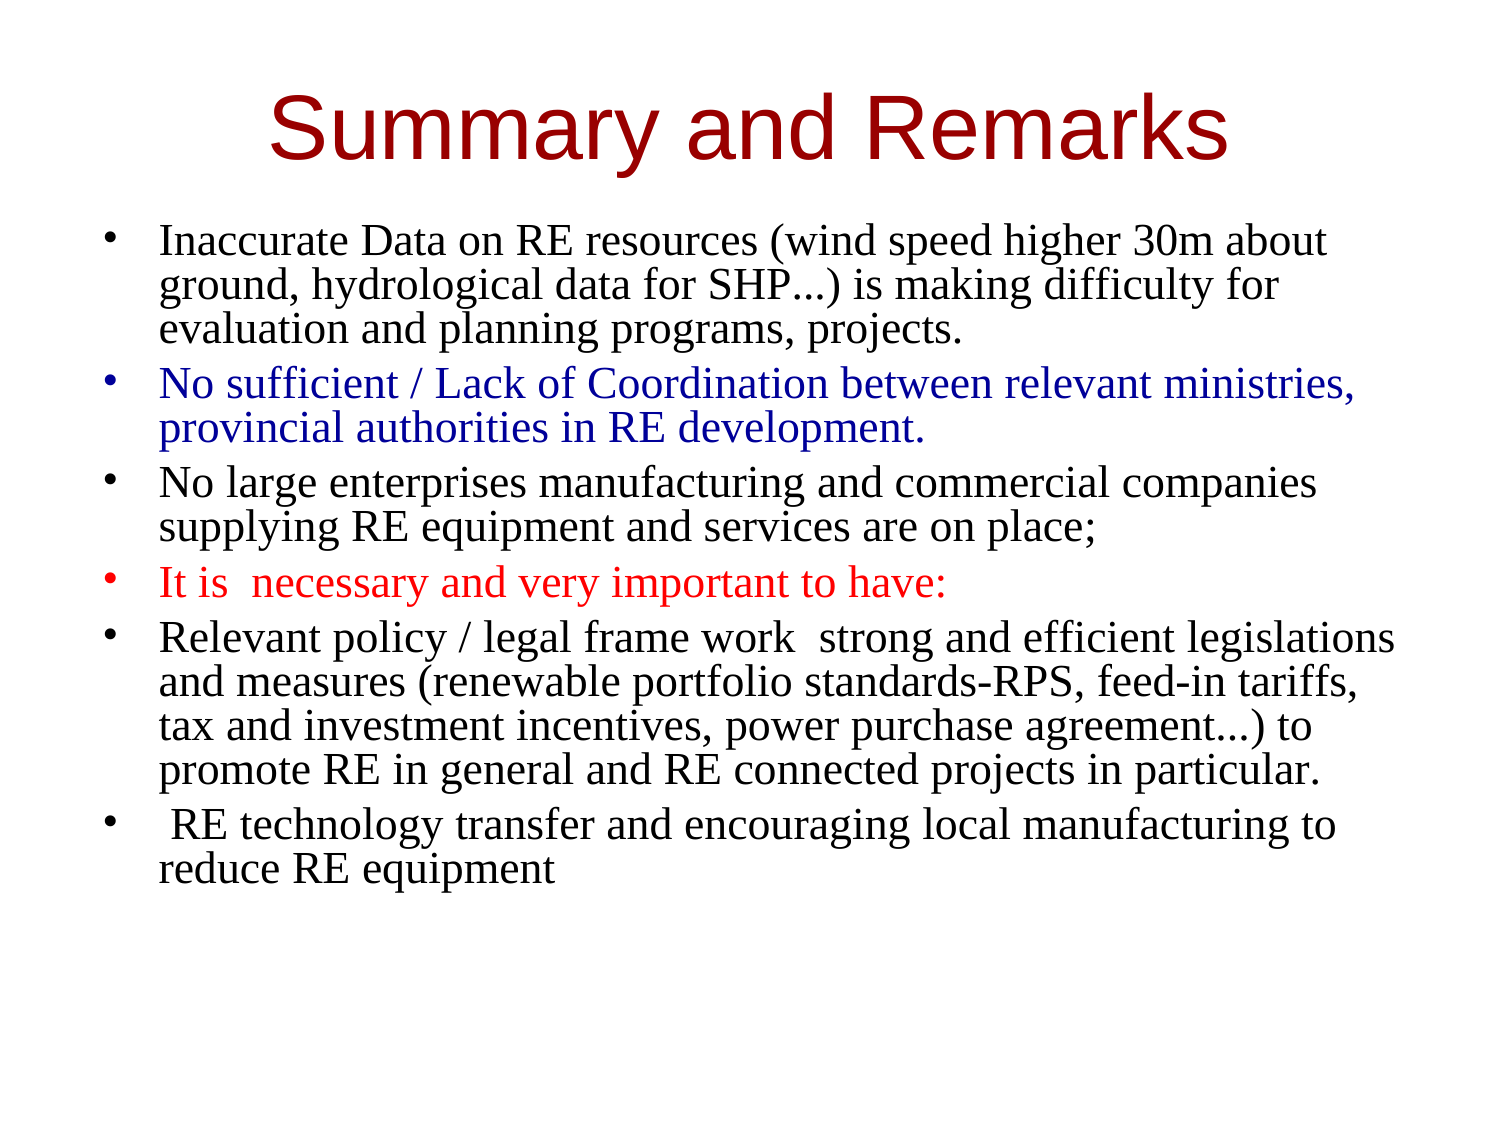

# Summary and Remarks
Inaccurate Data on RE resources (wind speed higher 30m about ground, hydrological data for SHP...) is making difficulty for evaluation and planning programs, projects.
No sufficient / Lack of Coordination between relevant ministries, provincial authorities in RE development.
No large enterprises manufacturing and commercial companies supplying RE equipment and services are on place;
It is necessary and very important to have:
Relevant policy / legal frame work strong and efficient legislations and measures (renewable portfolio standards-RPS, feed-in tariffs, tax and investment incentives, power purchase agreement...) to promote RE in general and RE connected projects in particular.
 RE technology transfer and encouraging local manufacturing to reduce RE equipment